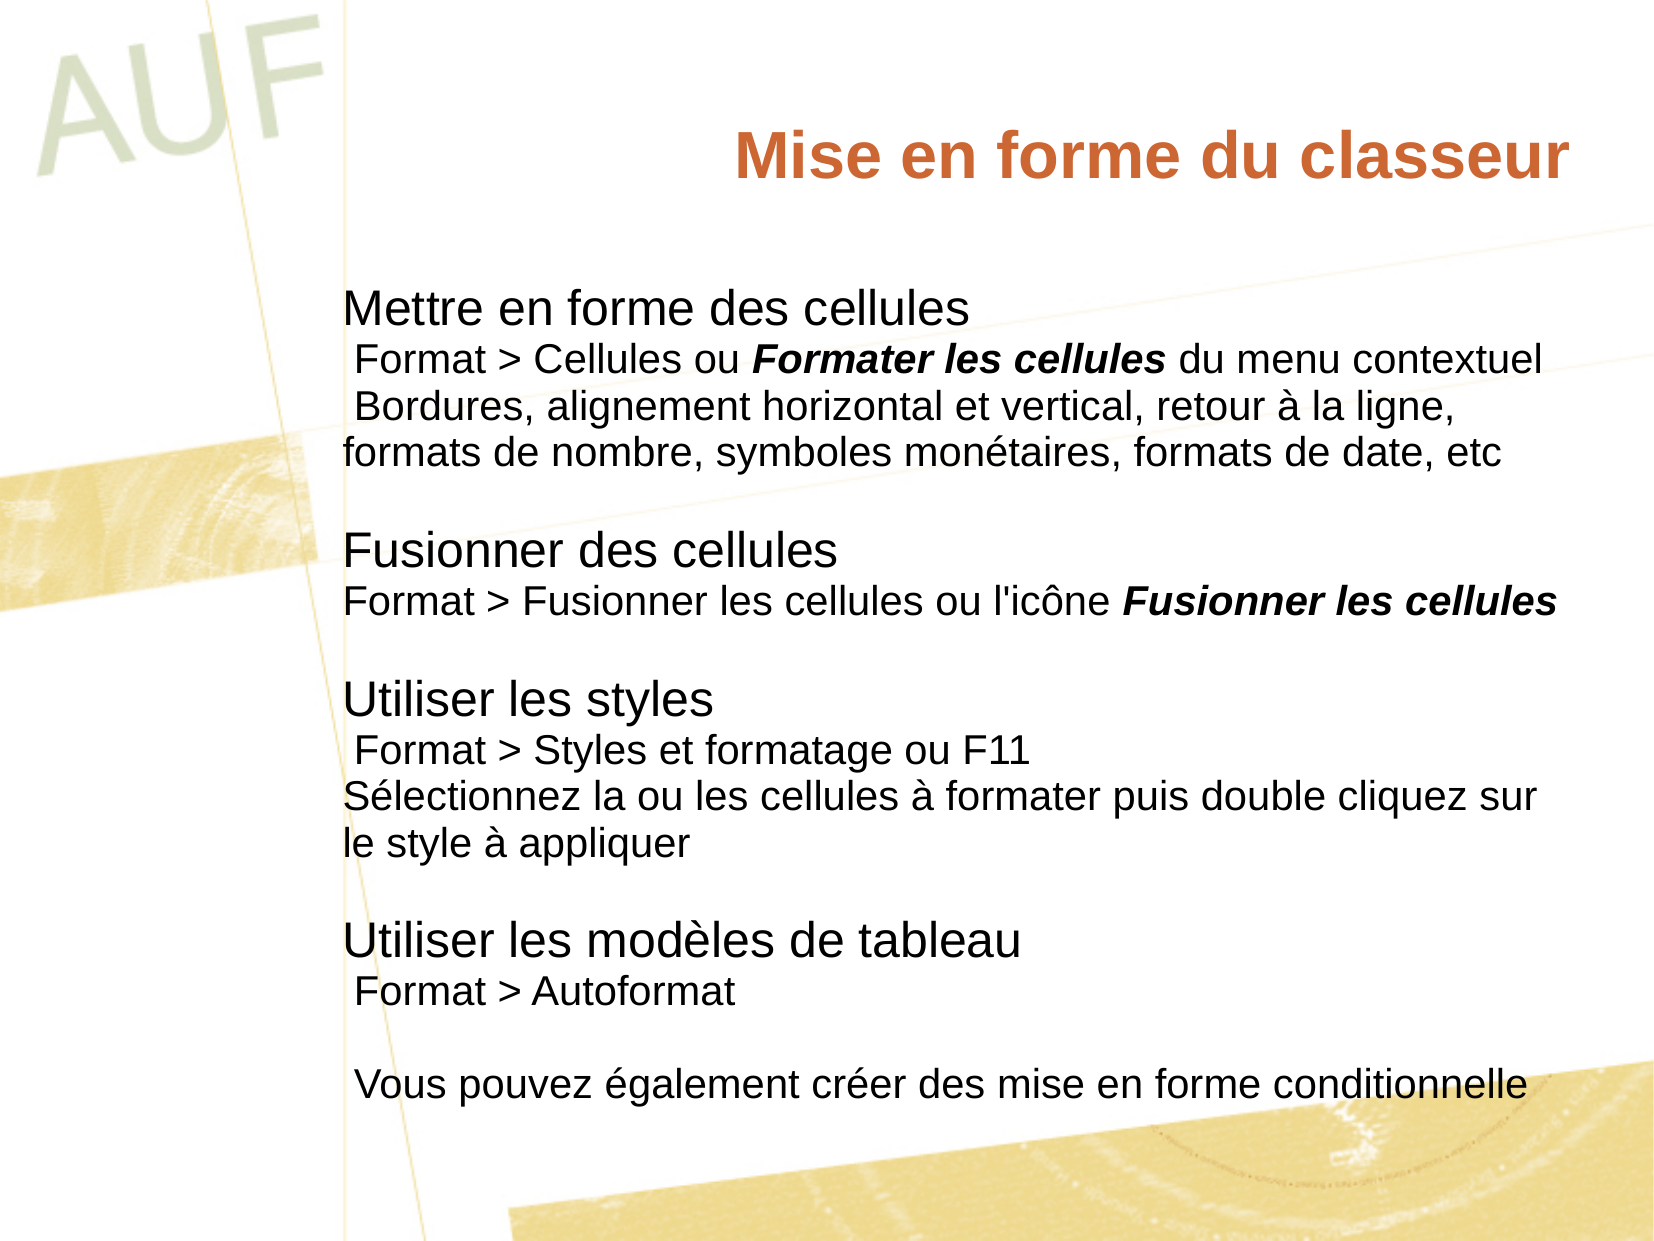

# Mise en forme du classeur
Mettre en forme des cellules
 Format > Cellules ou Formater les cellules du menu contextuel
 Bordures, alignement horizontal et vertical, retour à la ligne, formats de nombre, symboles monétaires, formats de date, etc
Fusionner des cellules
Format > Fusionner les cellules ou l'icône Fusionner les cellules
Utiliser les styles
 Format > Styles et formatage ou F11
Sélectionnez la ou les cellules à formater puis double cliquez sur le style à appliquer
Utiliser les modèles de tableau
 Format > Autoformat
 Vous pouvez également créer des mise en forme conditionnelle